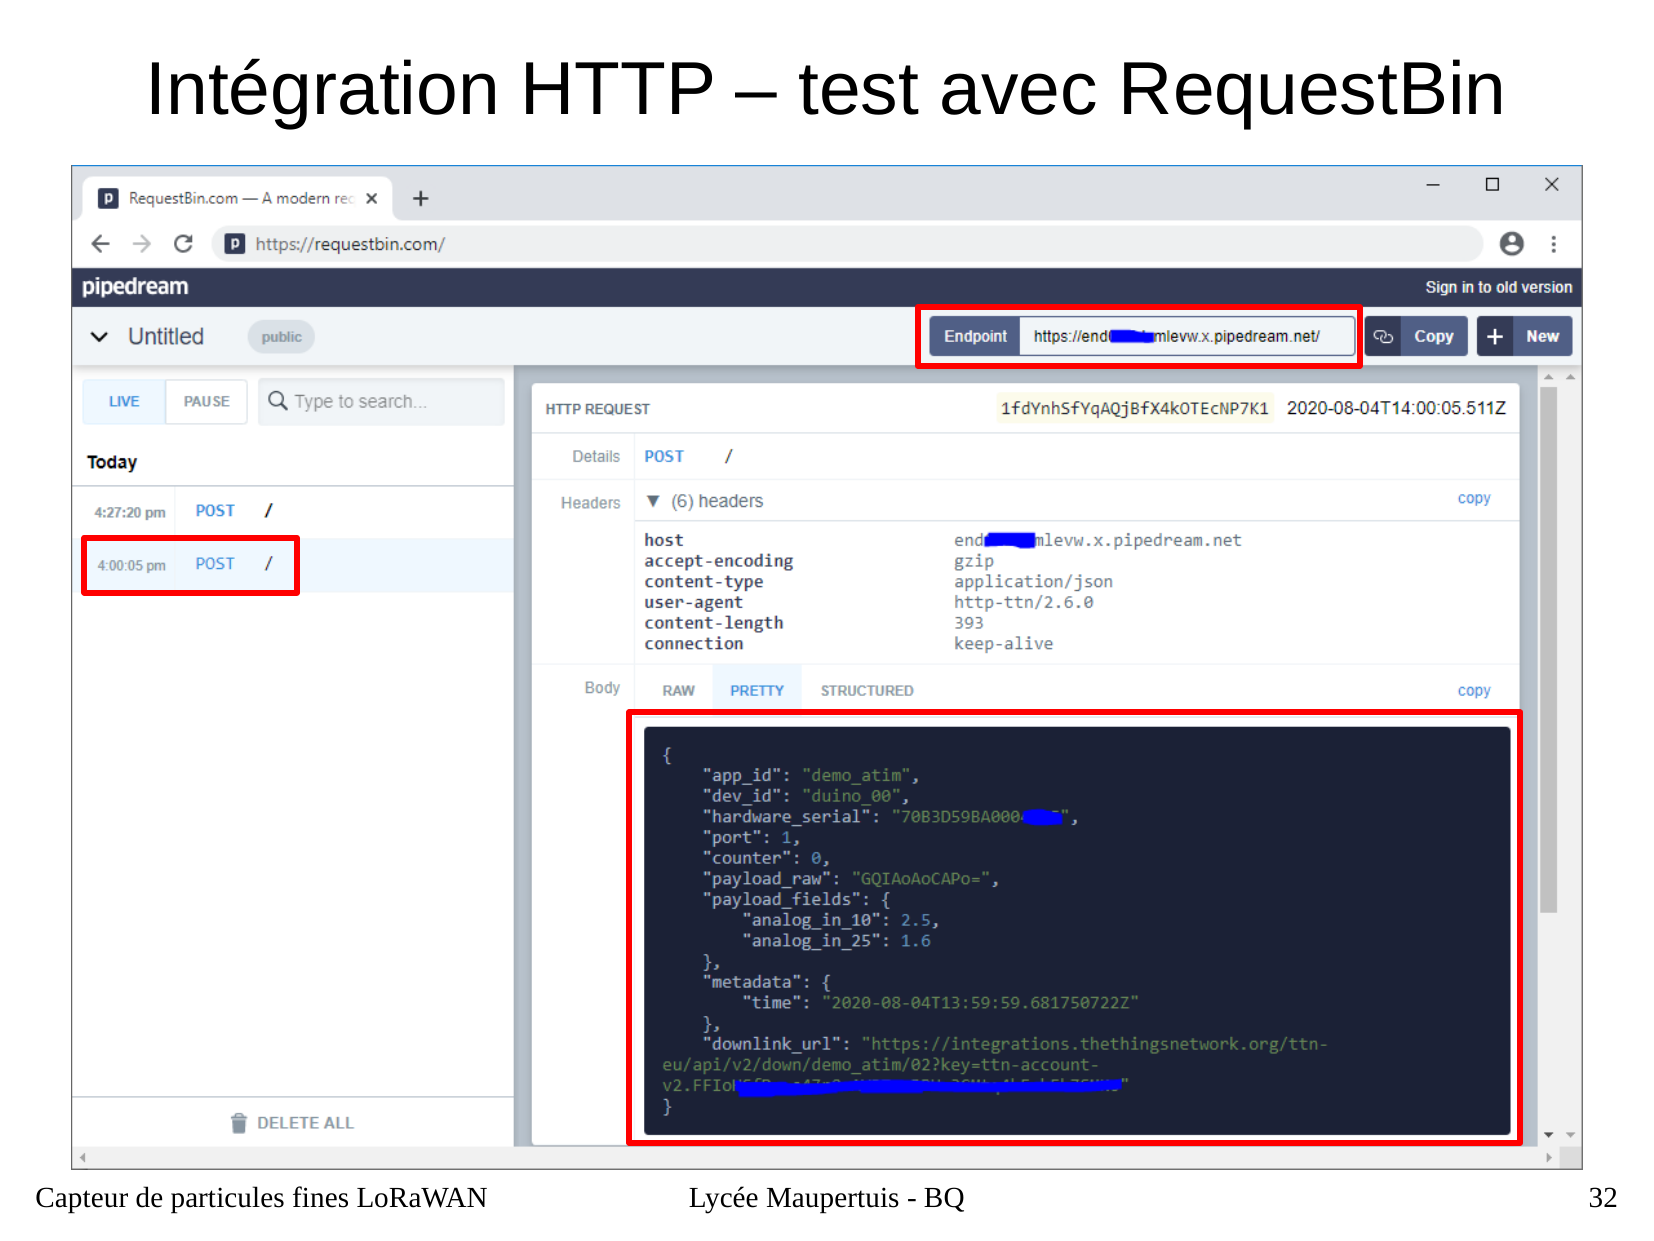

# Intégration HTTP – test avec RequestBin
Capteur de particules fines LoRaWAN
Lycée Maupertuis - BQ
32